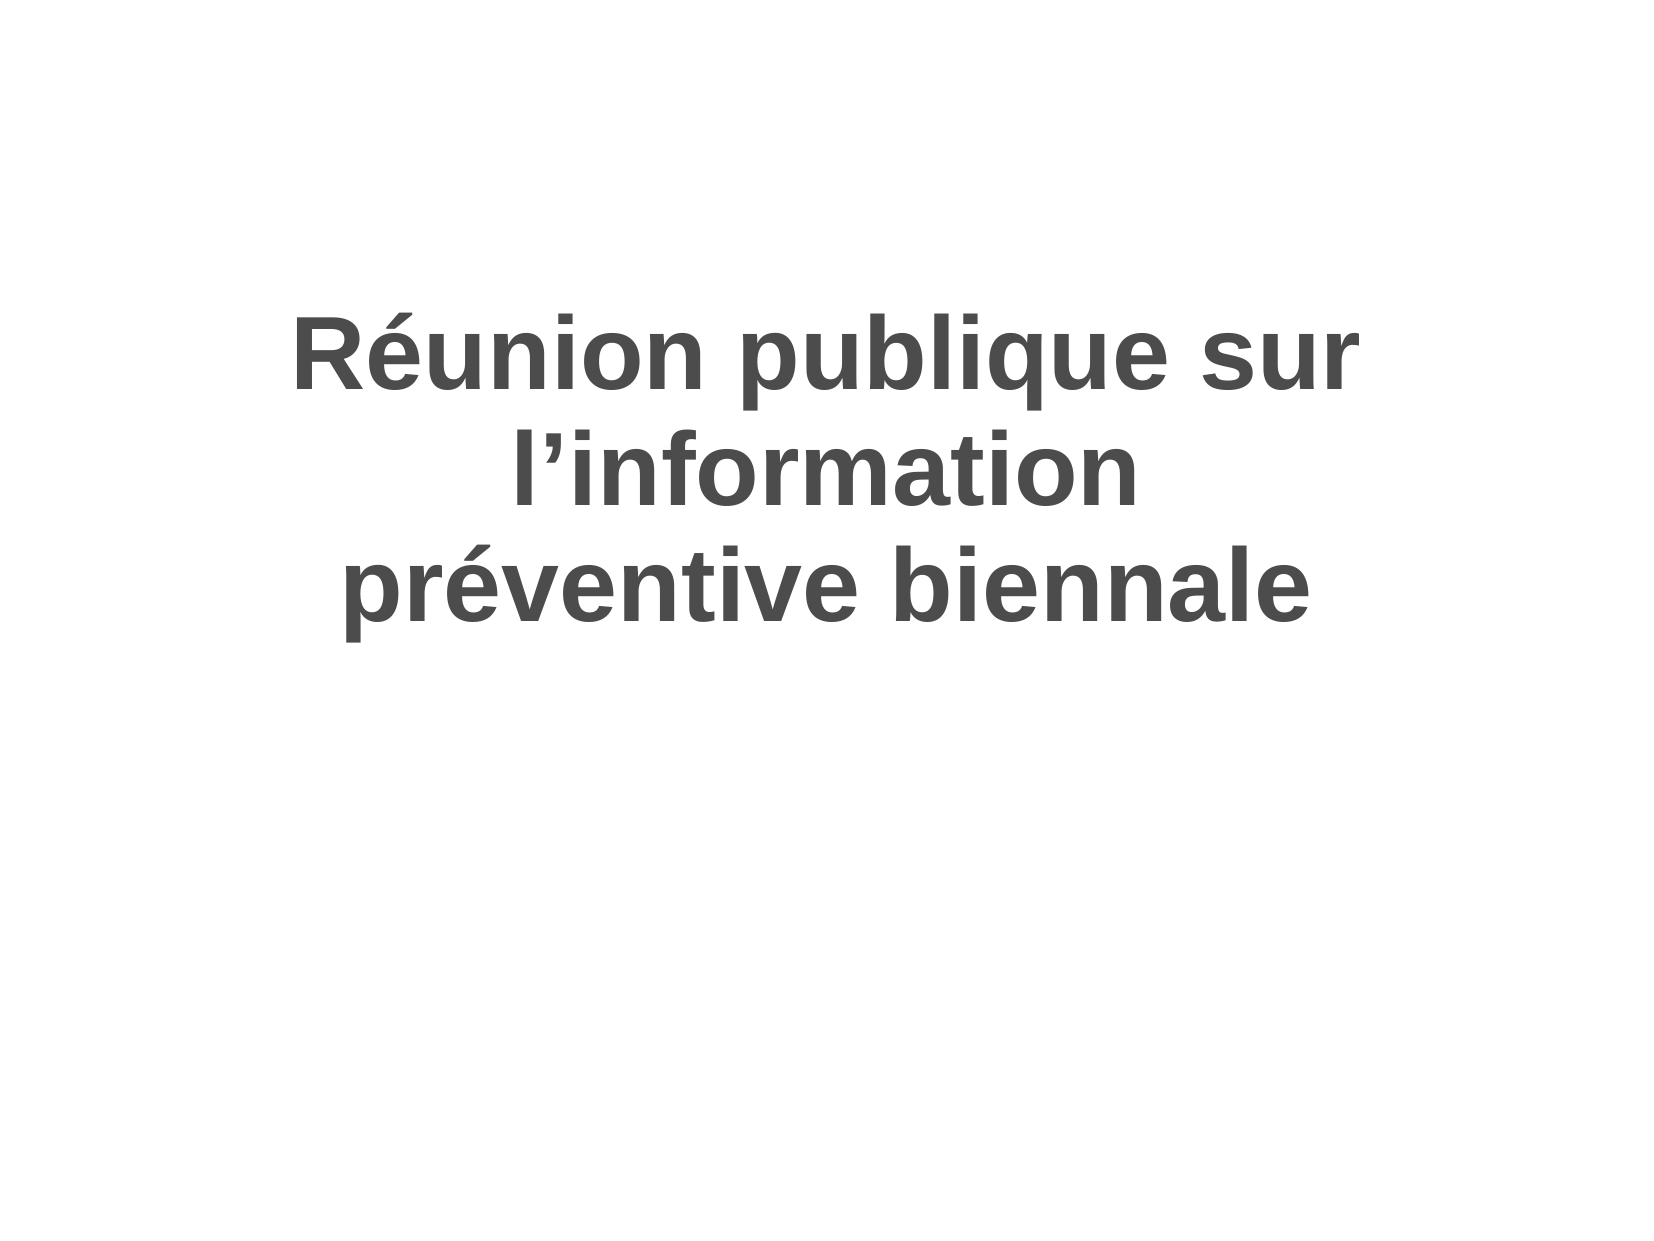

# Réunion publique sur l’information préventive biennale
Direction départementale des territoires de l'Ain
www.ain.gouv.fr